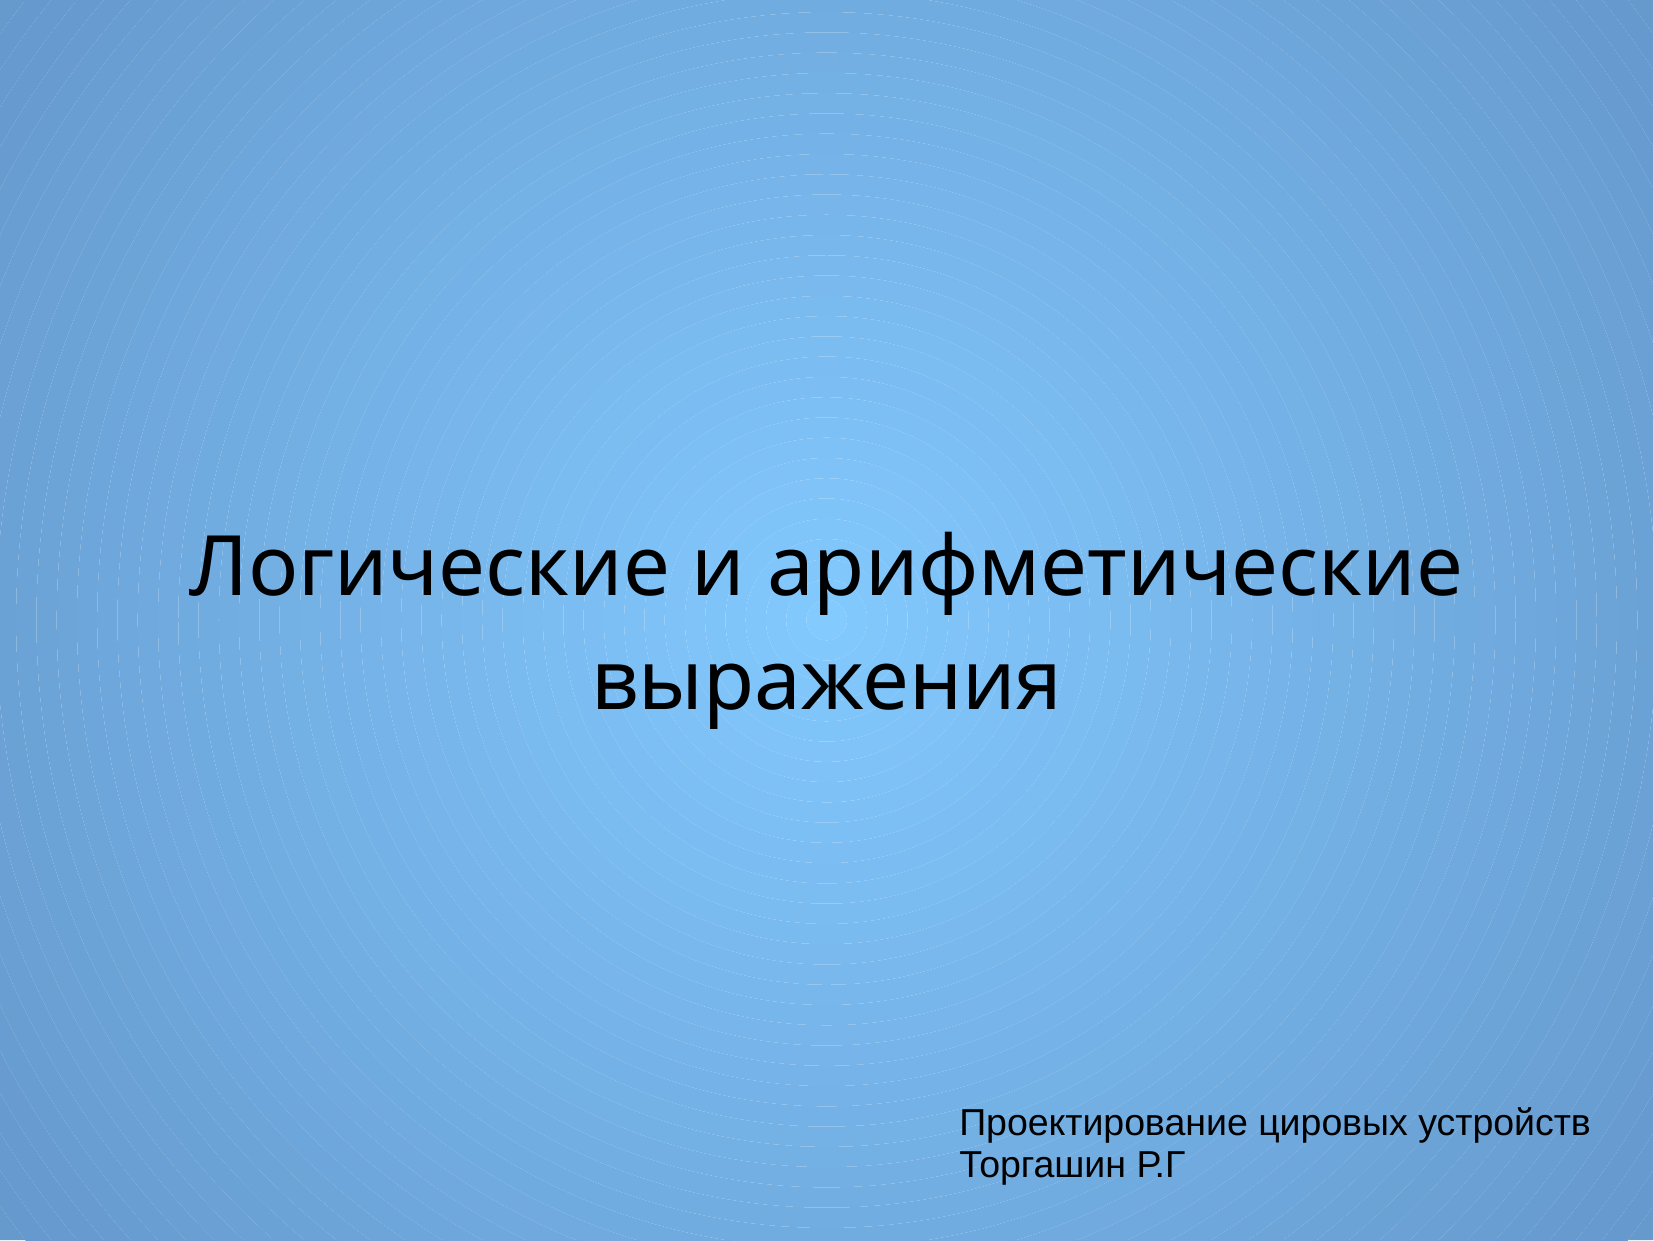

# Логические и арифметические выражения
Проектирование цировых устройств
Торгашин Р.Г